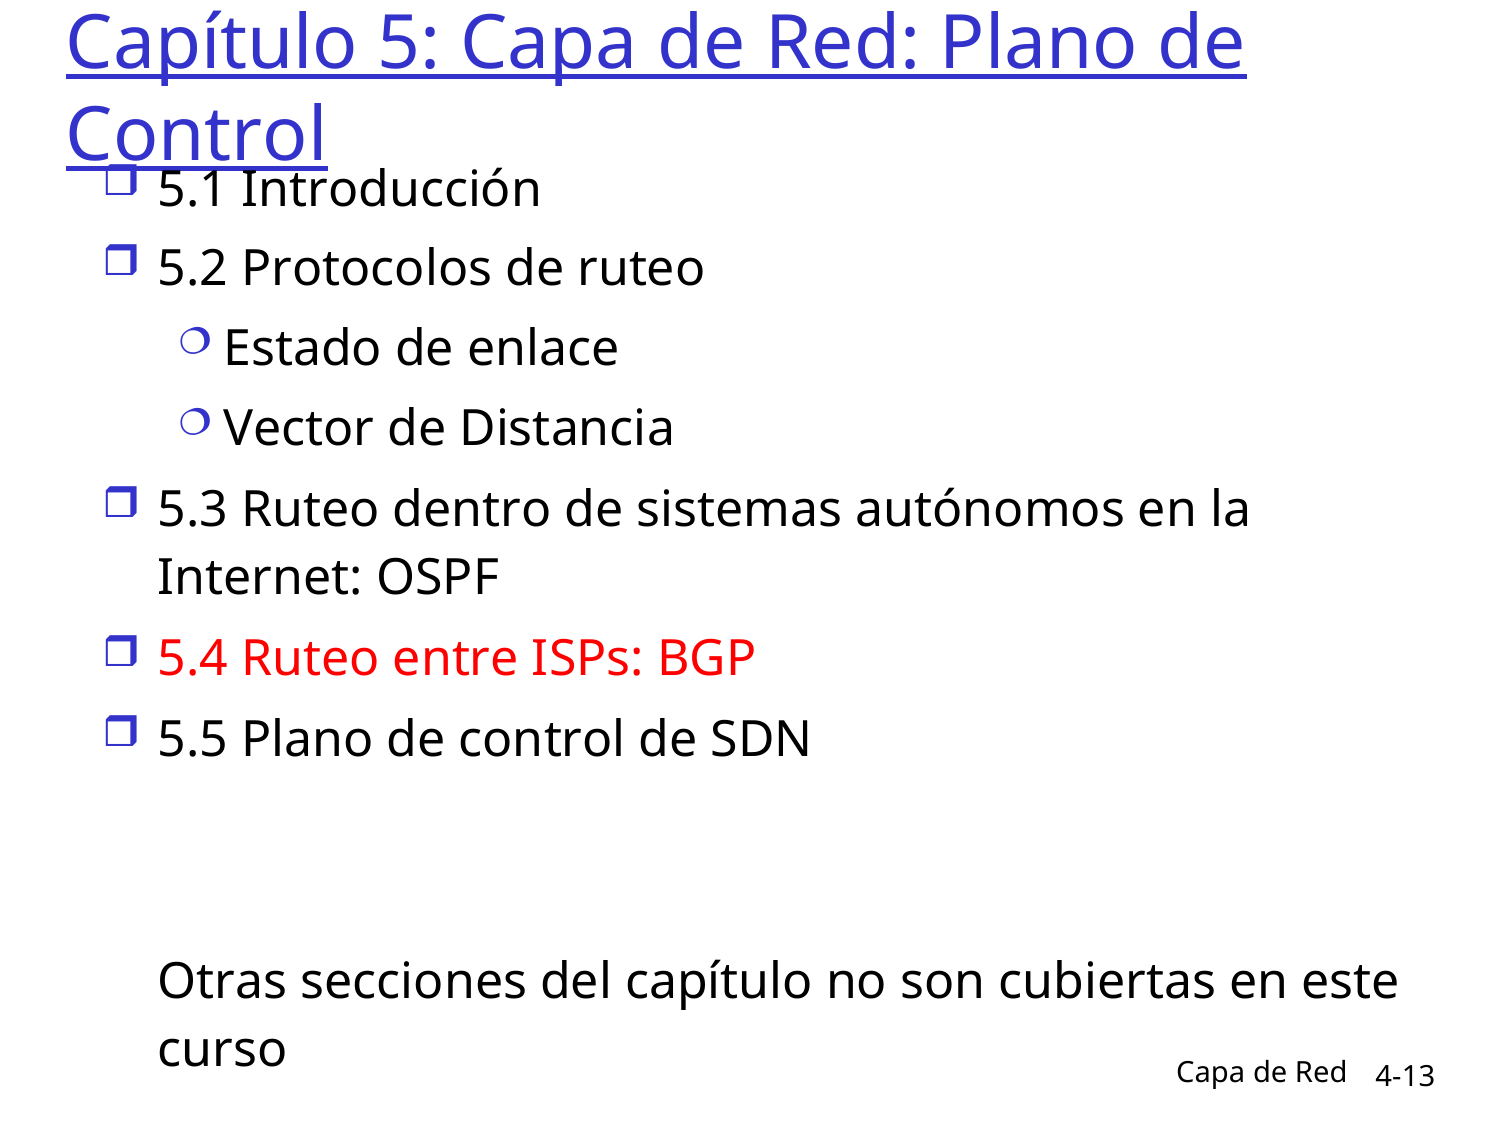

# Capítulo 5: Capa de Red: Plano de Control
5.1 Introducción
5.2 Protocolos de ruteo
Estado de enlace
Vector de Distancia
5.3 Ruteo dentro de sistemas autónomos en la Internet: OSPF
5.4 Ruteo entre ISPs: BGP
5.5 Plano de control de SDN
Otras secciones del capítulo no son cubiertas en este curso